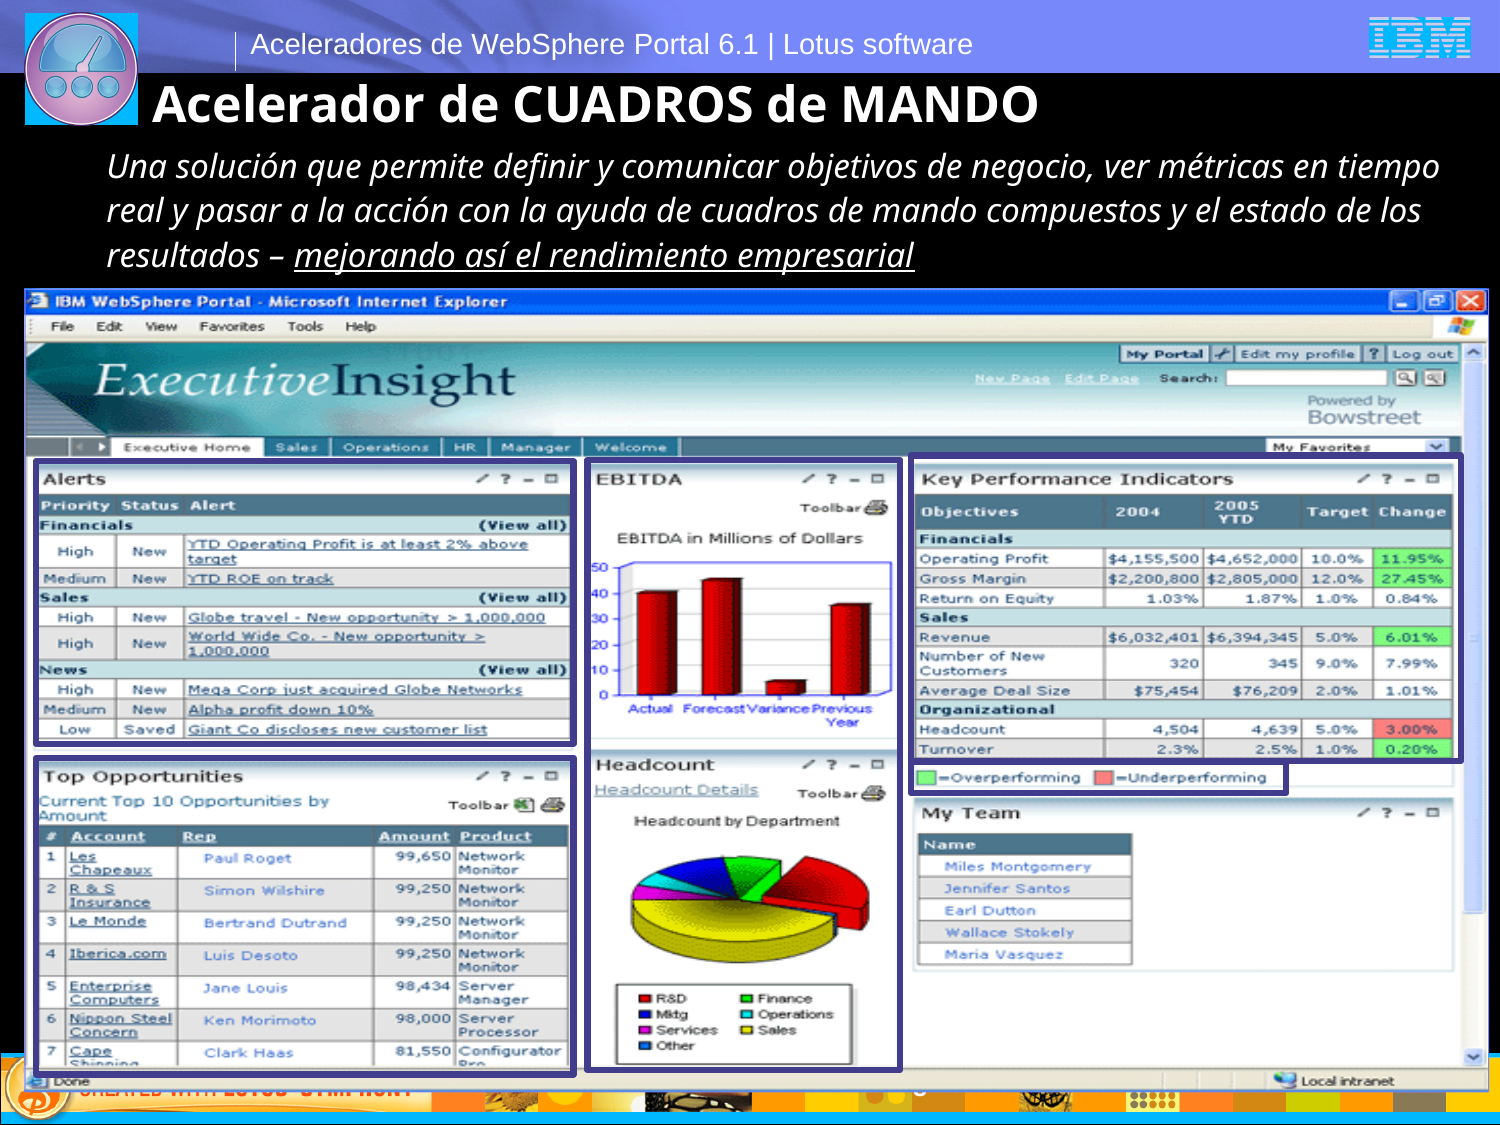

Acelerador de CUADROS de MANDO
Una solución que permite definir y comunicar objetivos de negocio, ver métricas en tiempo real y pasar a la acción con la ayuda de cuadros de mando compuestos y el estado de los resultados – mejorando así el rendimiento empresarial